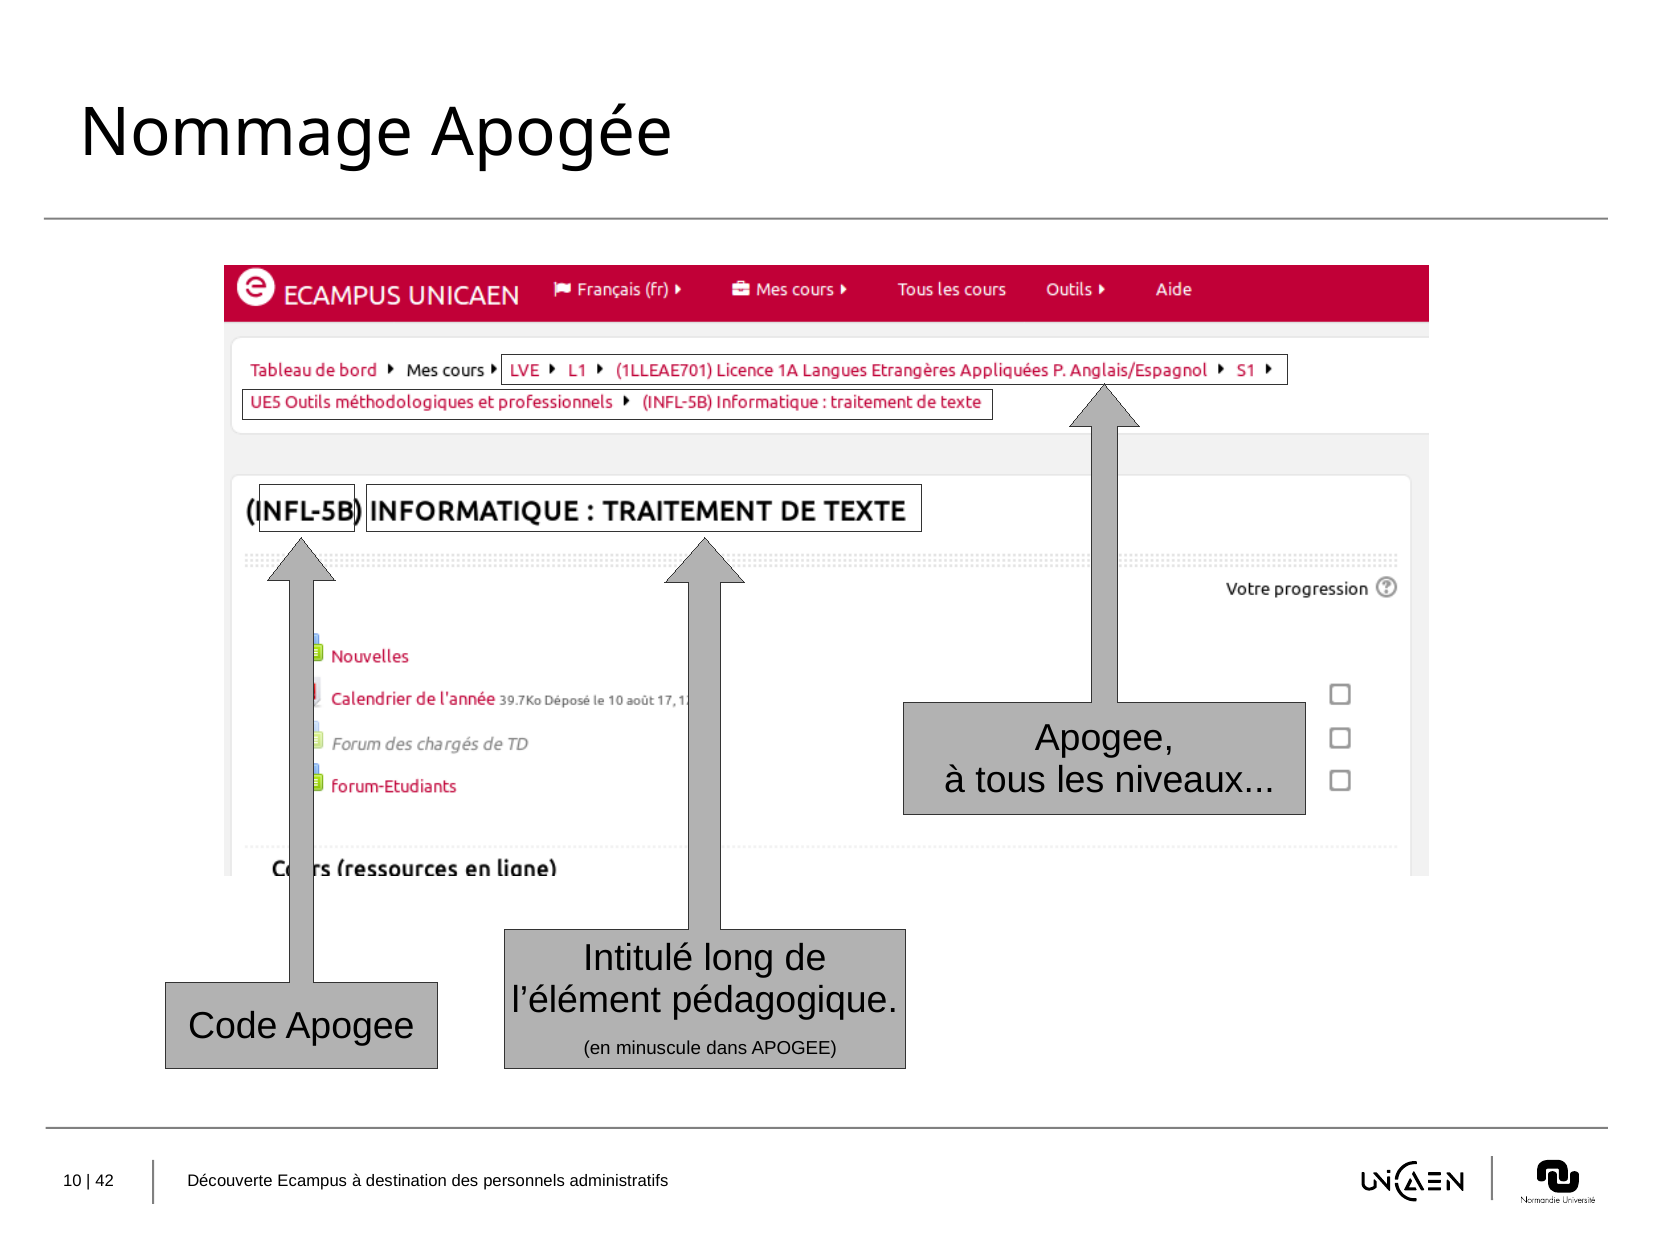

# Nommage Apogée
Apogee,
 à tous les niveaux...
Code Apogee
Intitulé long de
l’élément pédagogique.
 (en minuscule dans APOGEE)
10
Découverte Ecampus pourn les personnels administratifs